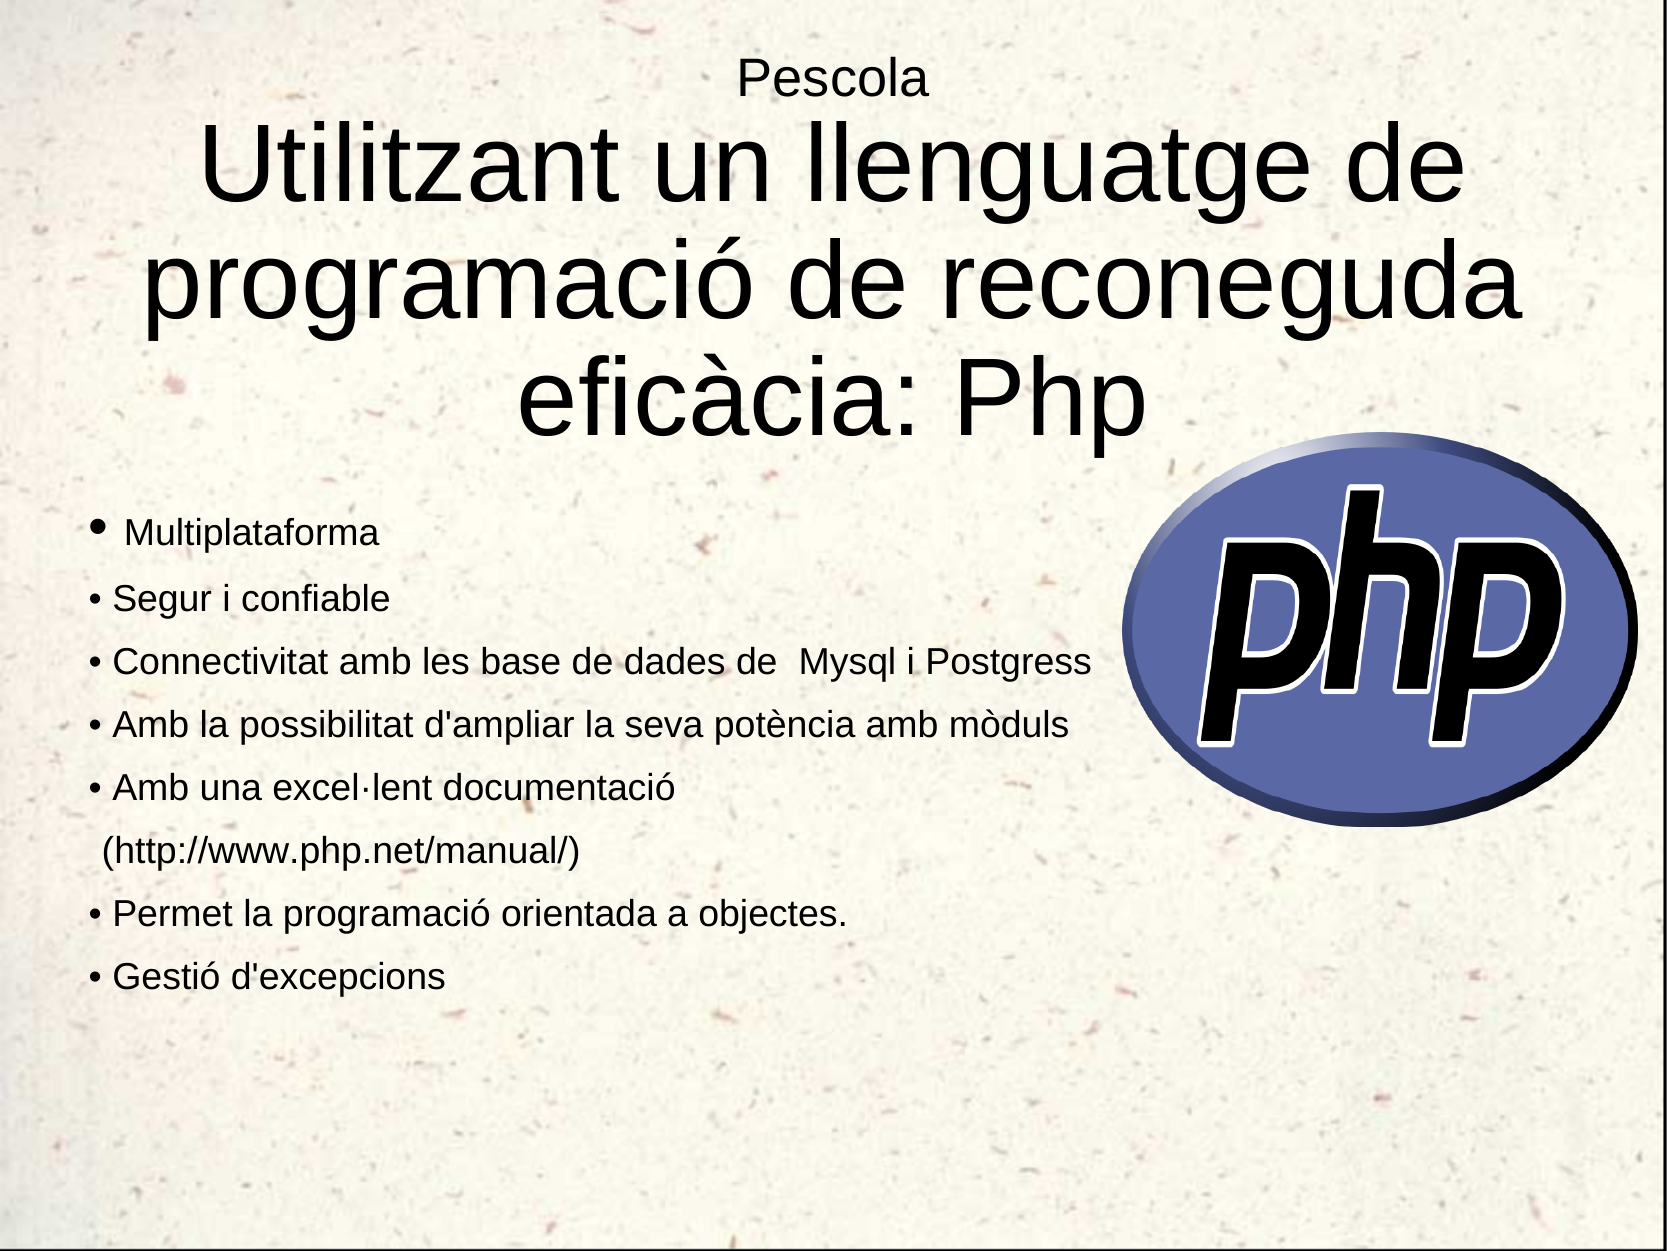

# Pescola Utilitzant un llenguatge de programació de reconeguda eficàcia: Php
 Multiplataforma
 Segur i confiable
 Connectivitat amb les base de dades de Mysql i Postgress
 Amb la possibilitat d'ampliar la seva potència amb mòduls
 Amb una excel·lent documentació
(http://www.php.net/manual/)
 Permet la programació orientada a objectes.
 Gestió d'excepcions